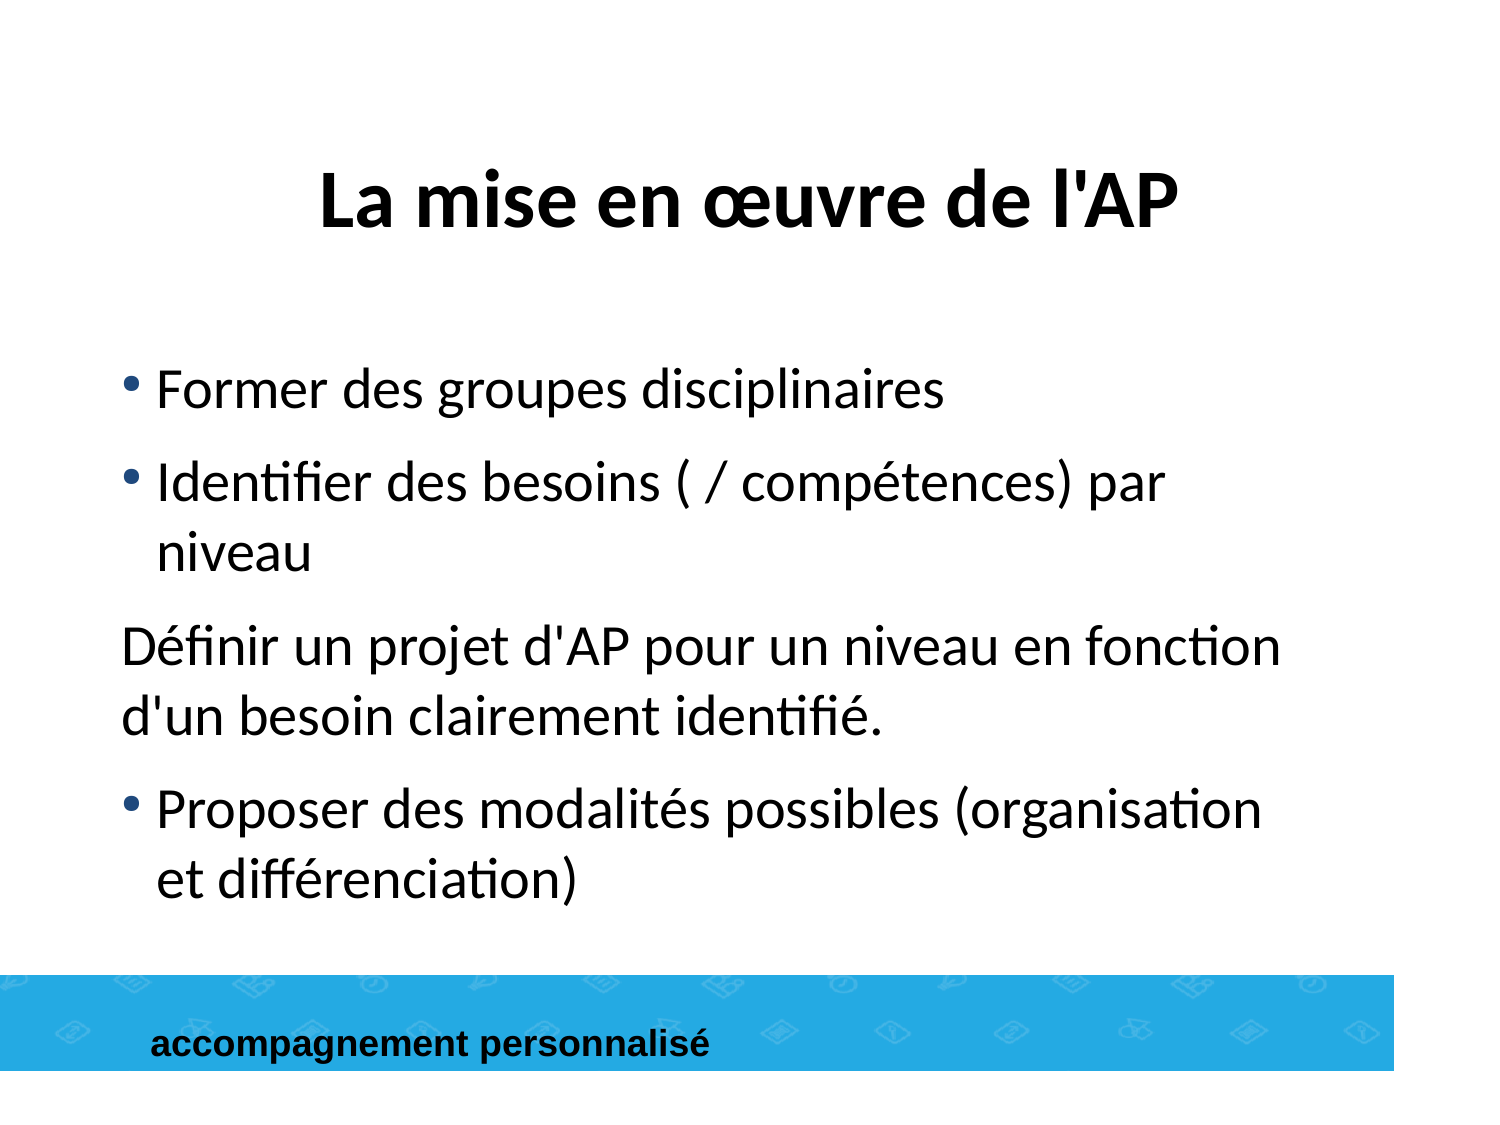

# La mise en œuvre de l'AP
Former des groupes disciplinaires
Identifier des besoins ( / compétences) par niveau
Définir un projet d'AP pour un niveau en fonction d'un besoin clairement identifié.
Proposer des modalités possibles (organisation et différenciation)
accompagnement personnalisé